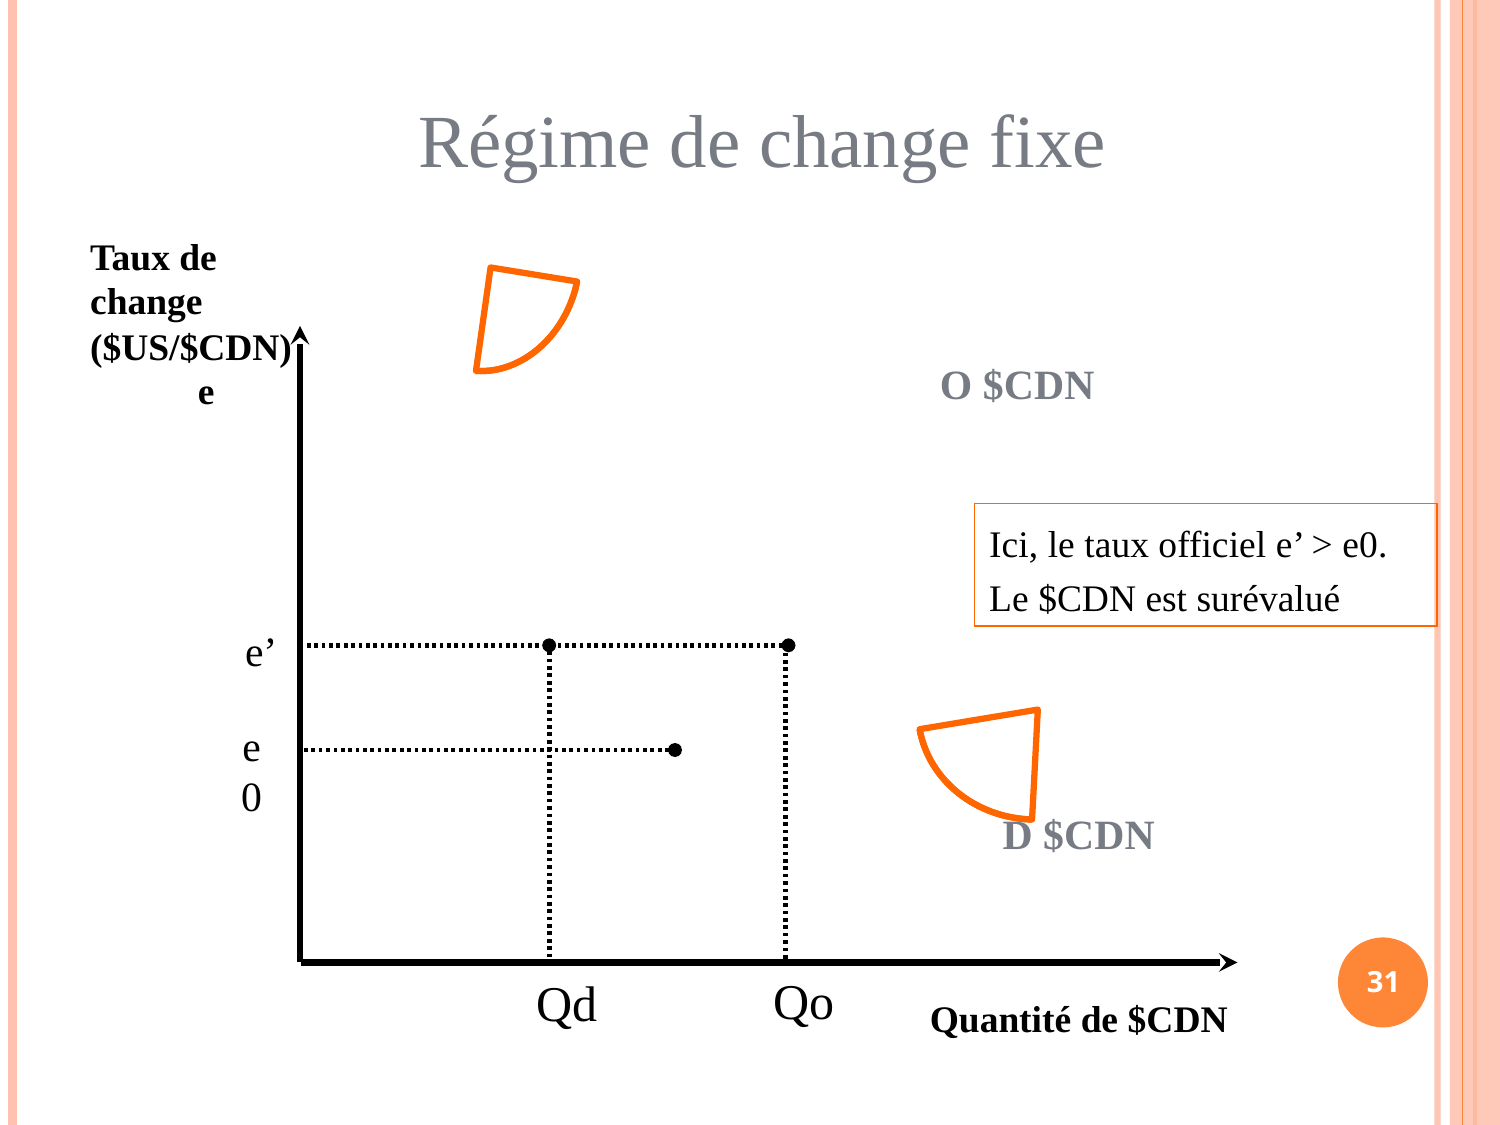

Régime de change fixe
Taux de change ($US/$CDN)
e
O $CDN
Ici, le taux officiel e’ > e0. Le $CDN est surévalué
e’
e0
D $CDN
Qo
Qd
Quantité de $CDN